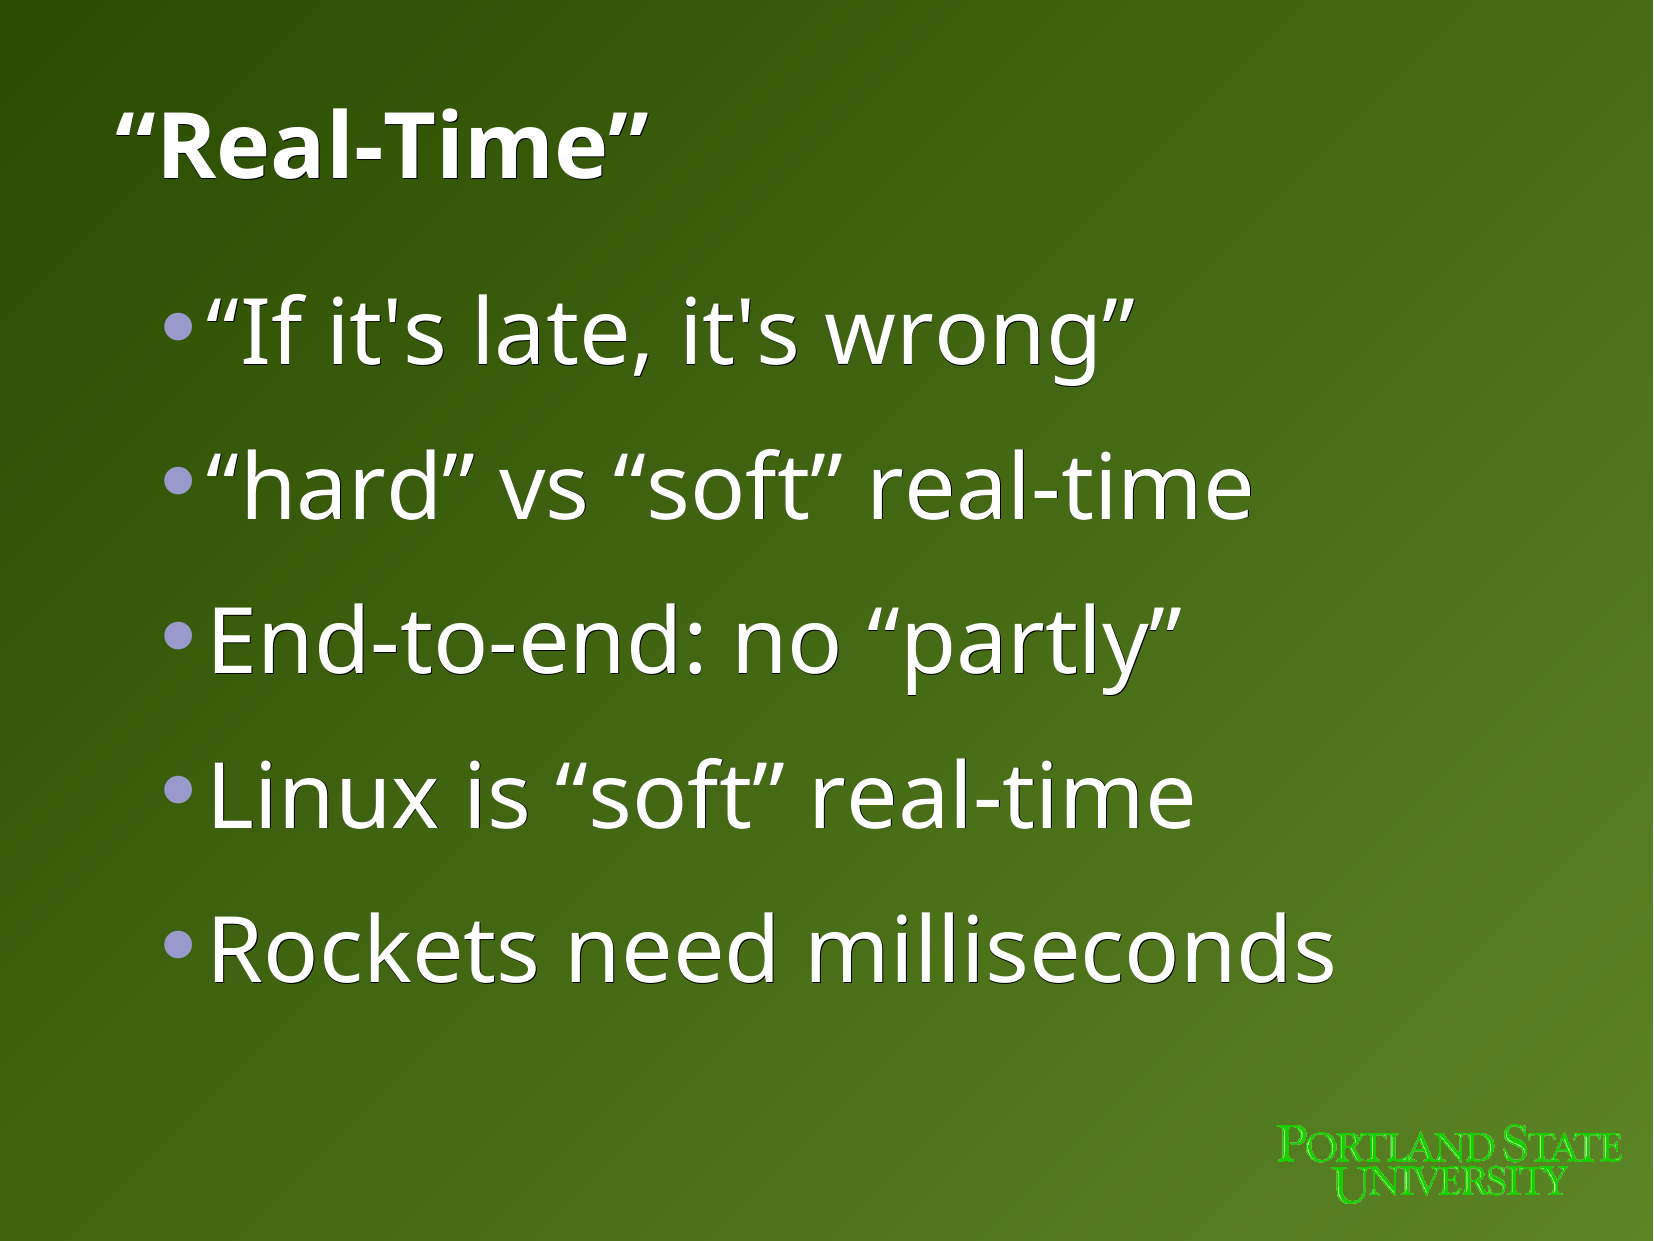

# “Real-Time”
“If it's late, it's wrong”
“hard” vs “soft” real-time
End-to-end: no “partly”
Linux is “soft” real-time
Rockets need milliseconds